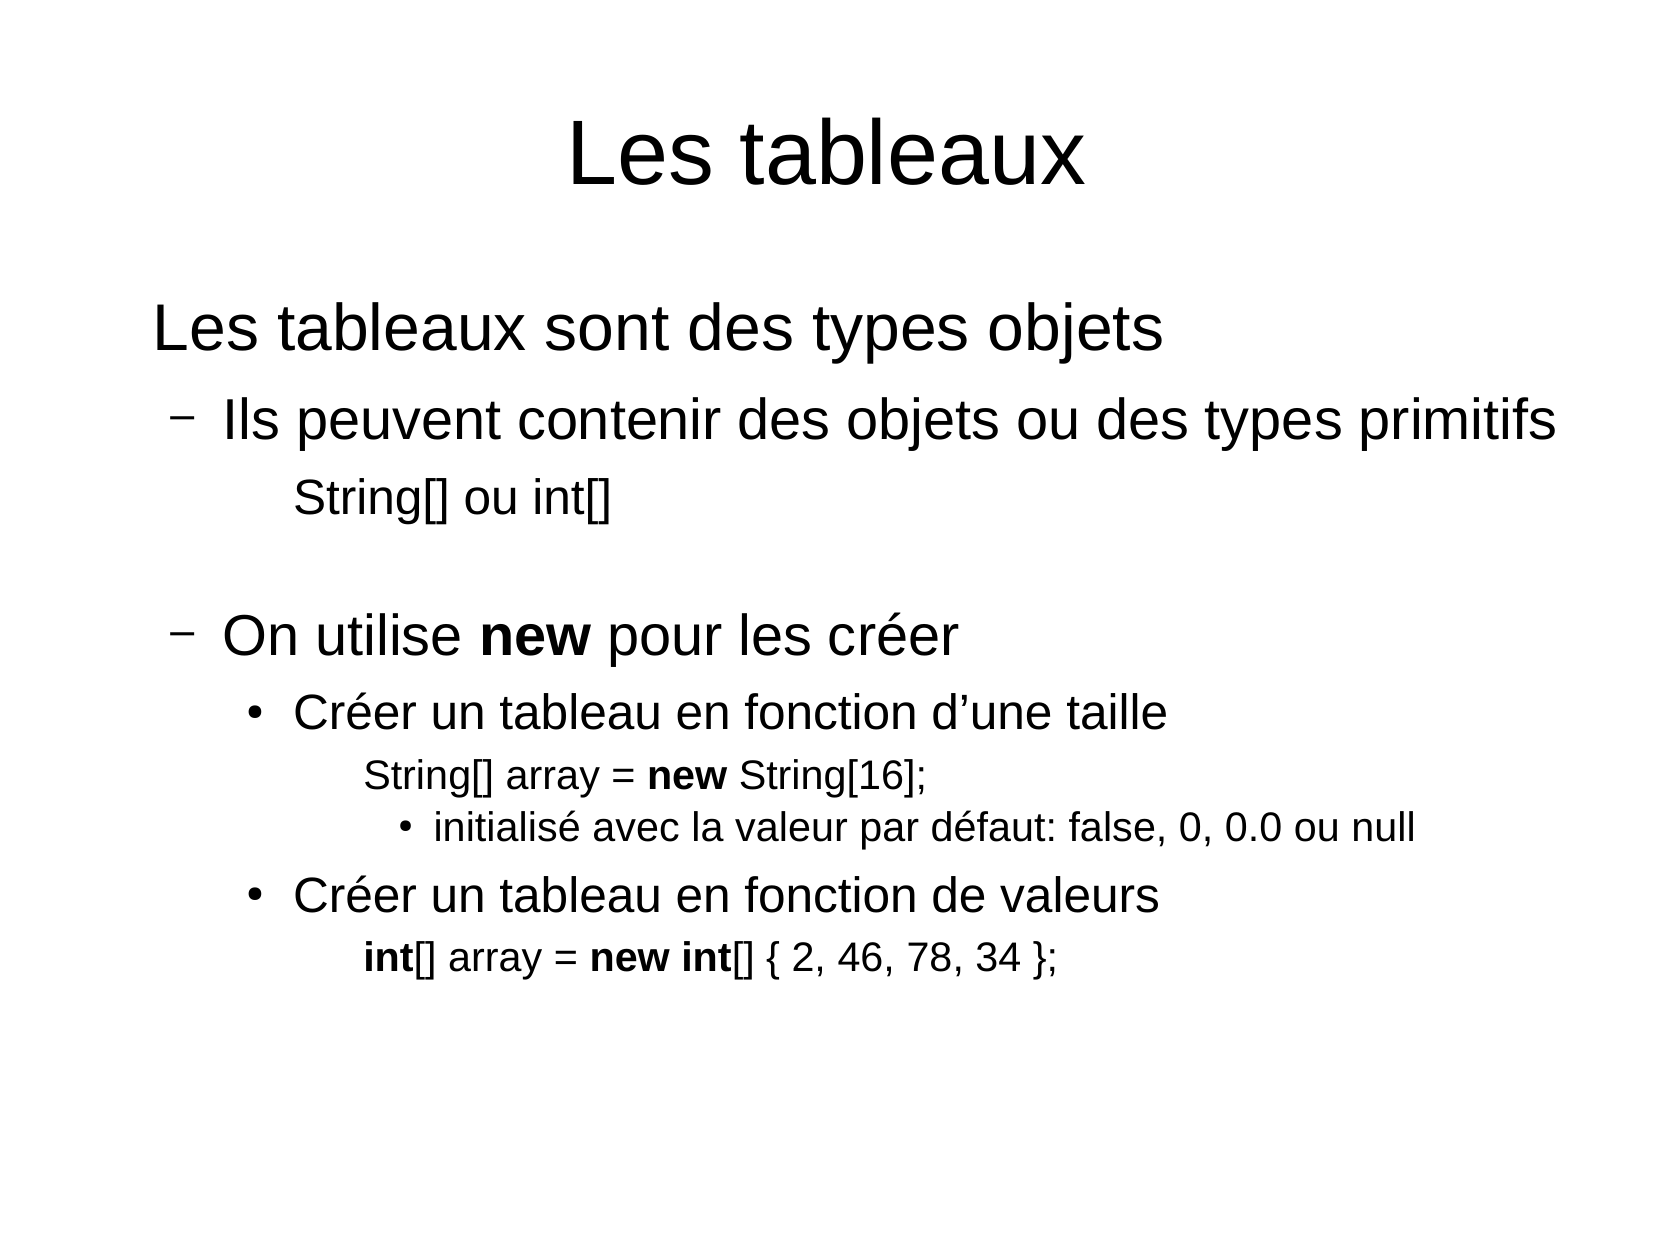

# Les tableaux
Les tableaux sont des types objets
Ils peuvent contenir des objets ou des types primitifs
String[] ou int[]
On utilise new pour les créer
Créer un tableau en fonction d’une taille
String[] array = new String[16];
initialisé avec la valeur par défaut: false, 0, 0.0 ou null
Créer un tableau en fonction de valeurs
int[] array = new int[] { 2, 46, 78, 34 };